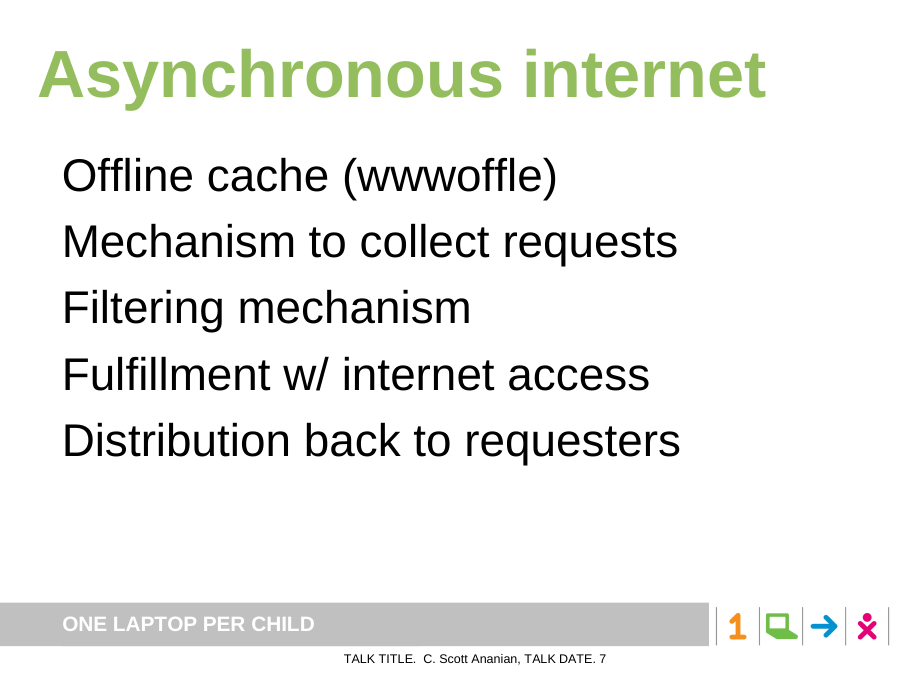

# Asynchronous internet
Offline cache (wwwoffle)
Mechanism to collect requests
Filtering mechanism
Fulfillment w/ internet access
Distribution back to requesters